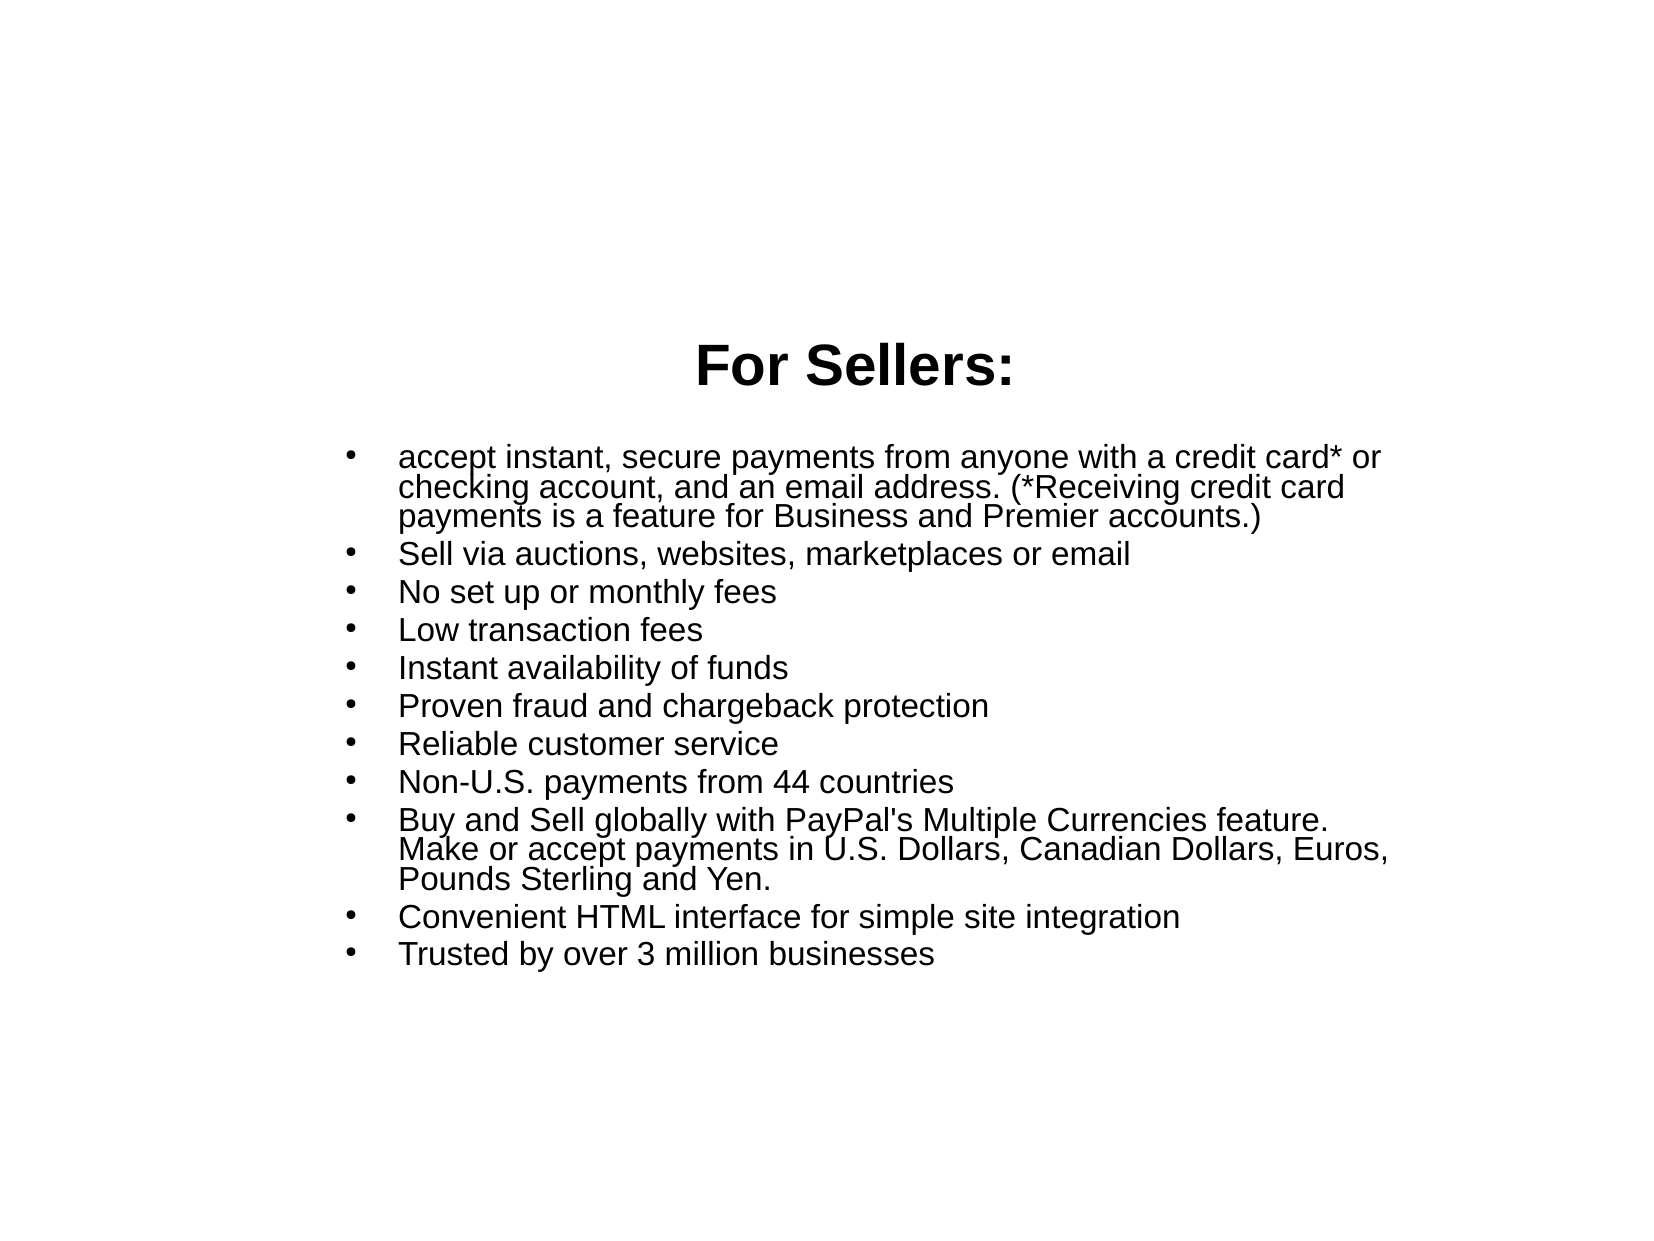

# For Sellers:
accept instant, secure payments from anyone with a credit card* or checking account, and an email address. (*Receiving credit card payments is a feature for Business and Premier accounts.)
Sell via auctions, websites, marketplaces or email
No set up or monthly fees
Low transaction fees
Instant availability of funds
Proven fraud and chargeback protection
Reliable customer service
Non-U.S. payments from 44 countries
Buy and Sell globally with PayPal's Multiple Currencies feature. Make or accept payments in U.S. Dollars, Canadian Dollars, Euros, Pounds Sterling and Yen.
Convenient HTML interface for simple site integration
Trusted by over 3 million businesses